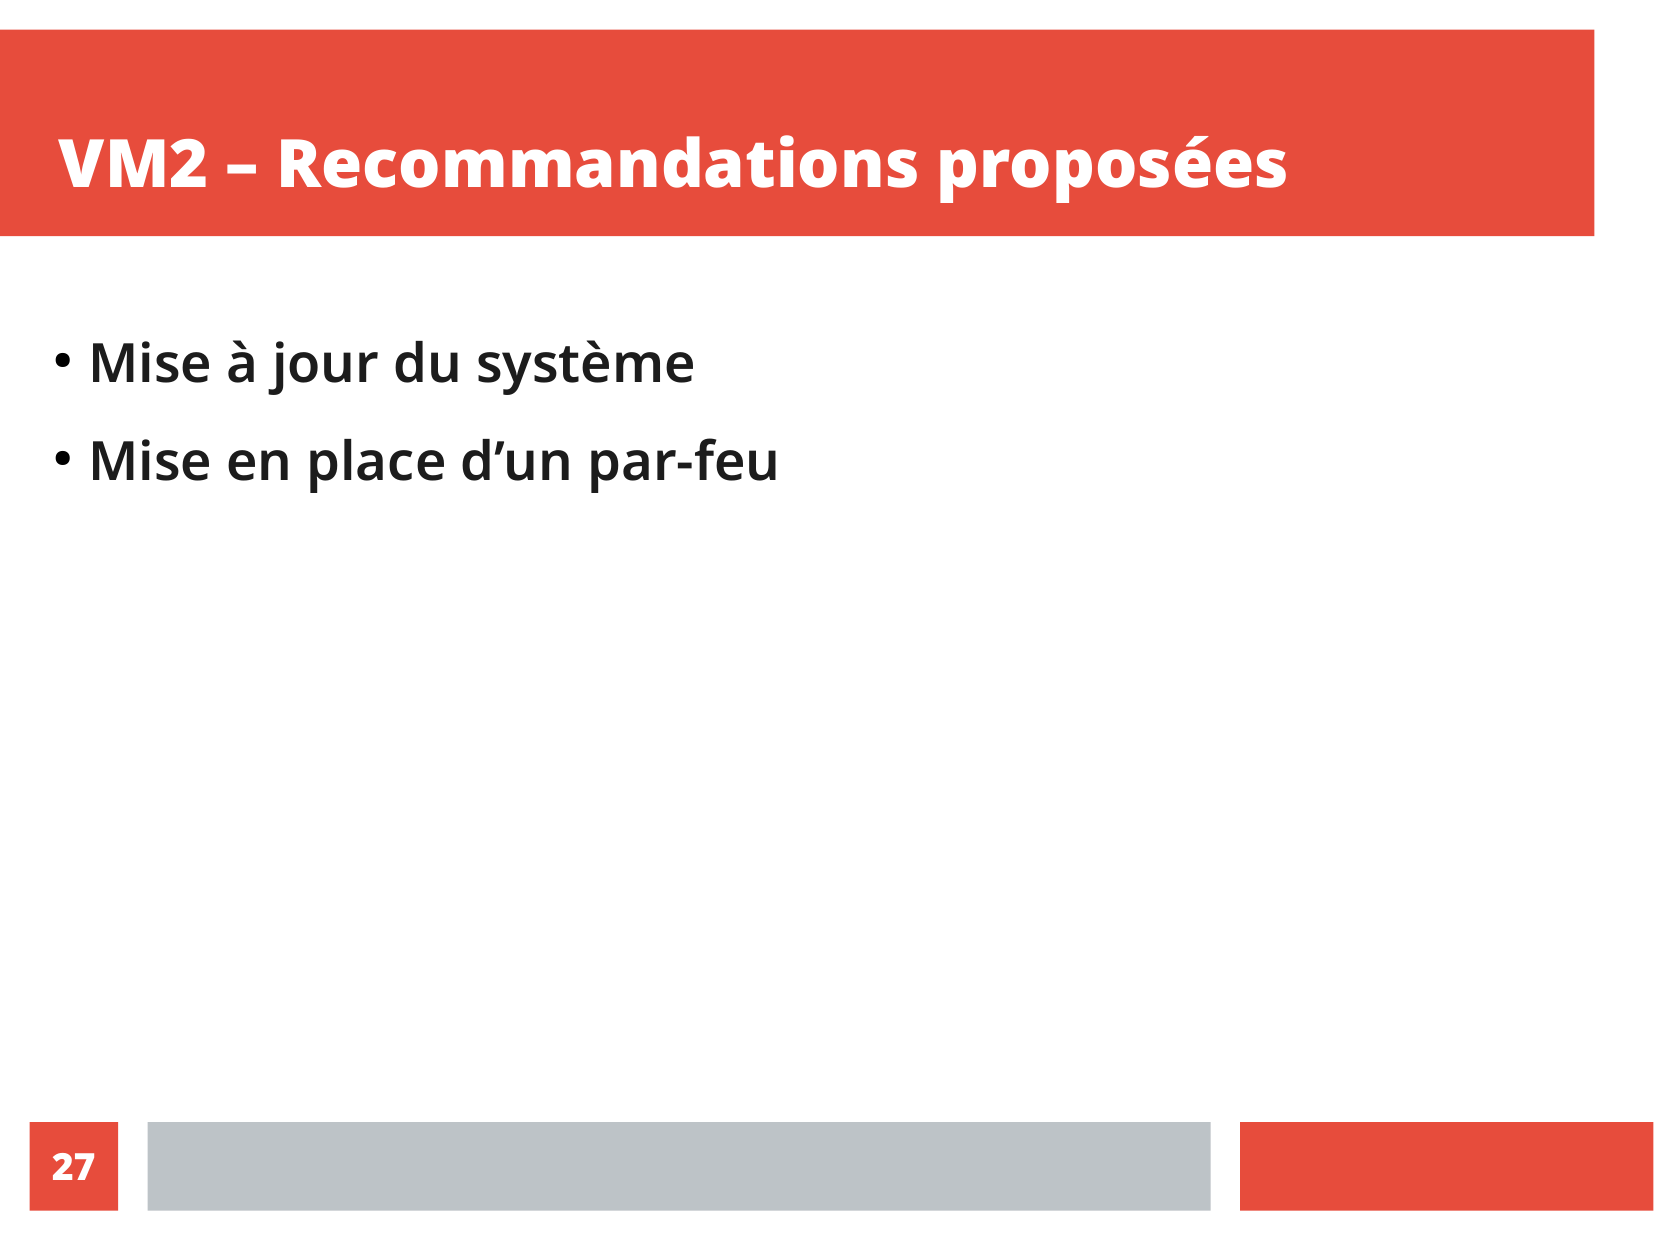

# VM2 – Recommandations proposées
Mise à jour du système
Mise en place d’un par-feu
27